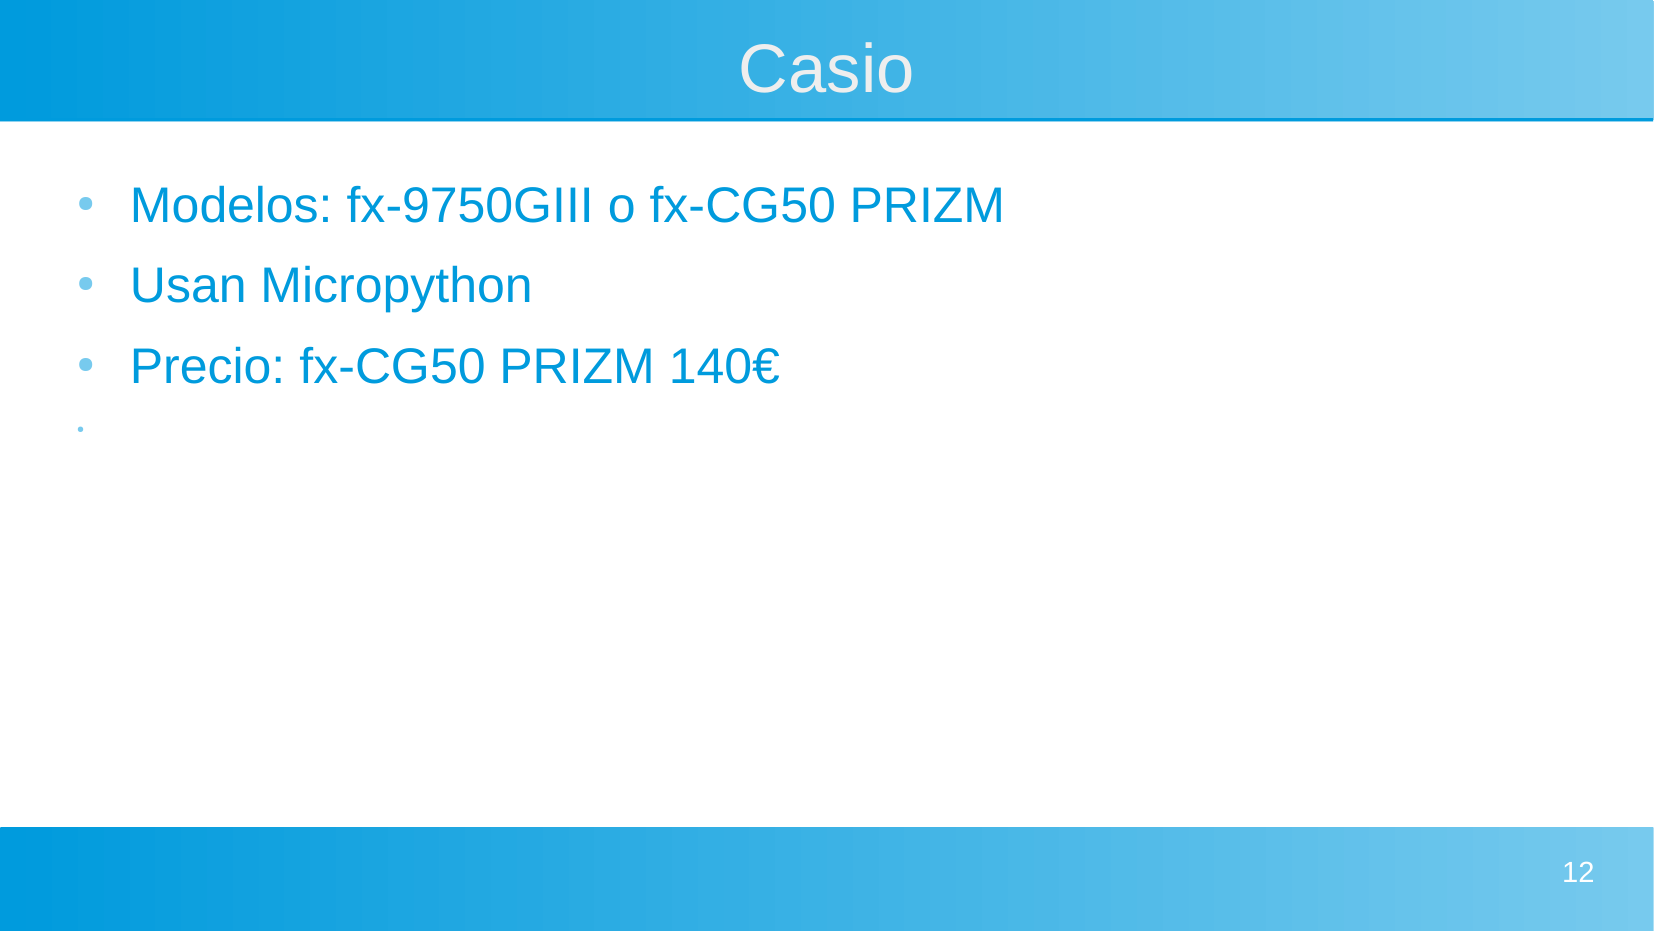

# Casio
Modelos: fx-9750GIII o fx-CG50 PRIZM
Usan Micropython
Precio: fx-CG50 PRIZM 140€
12